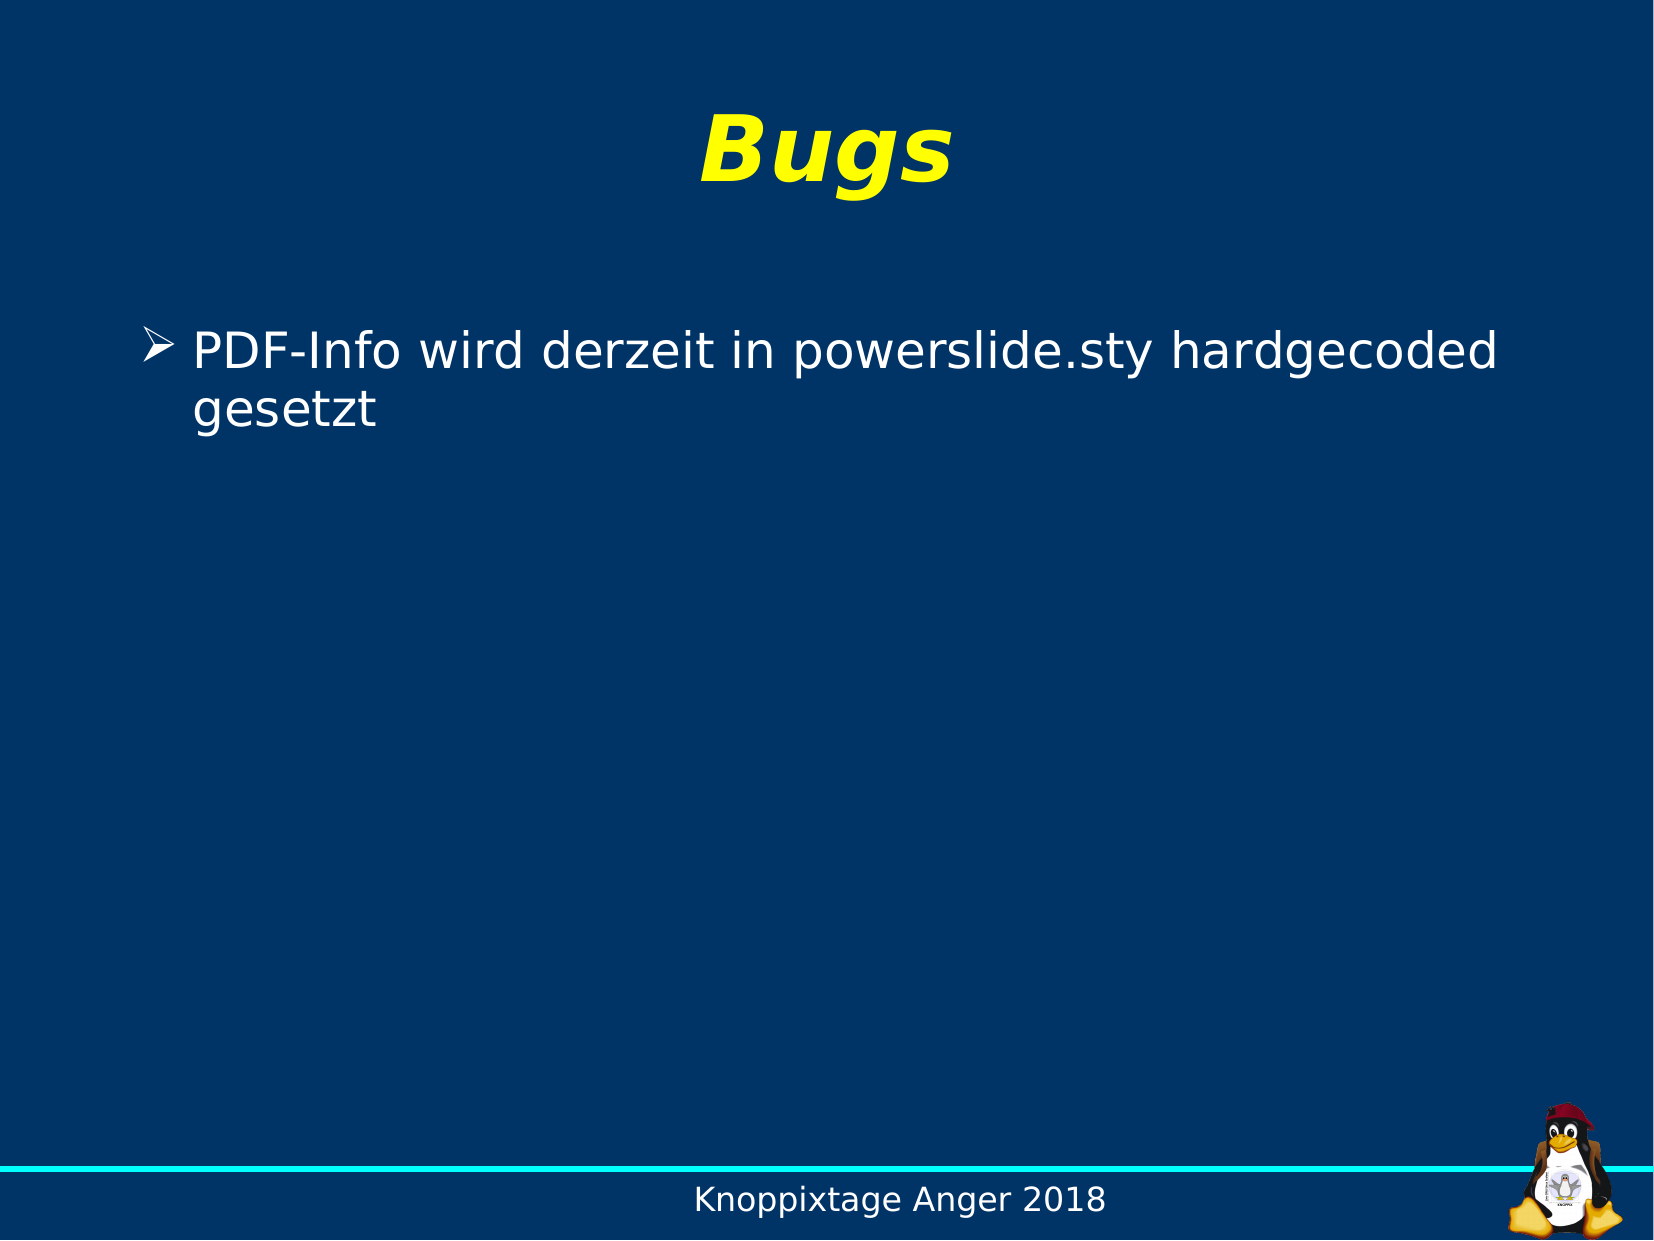

# Bugs
PDF-Info wird derzeit in powerslide.sty hardgecoded gesetzt